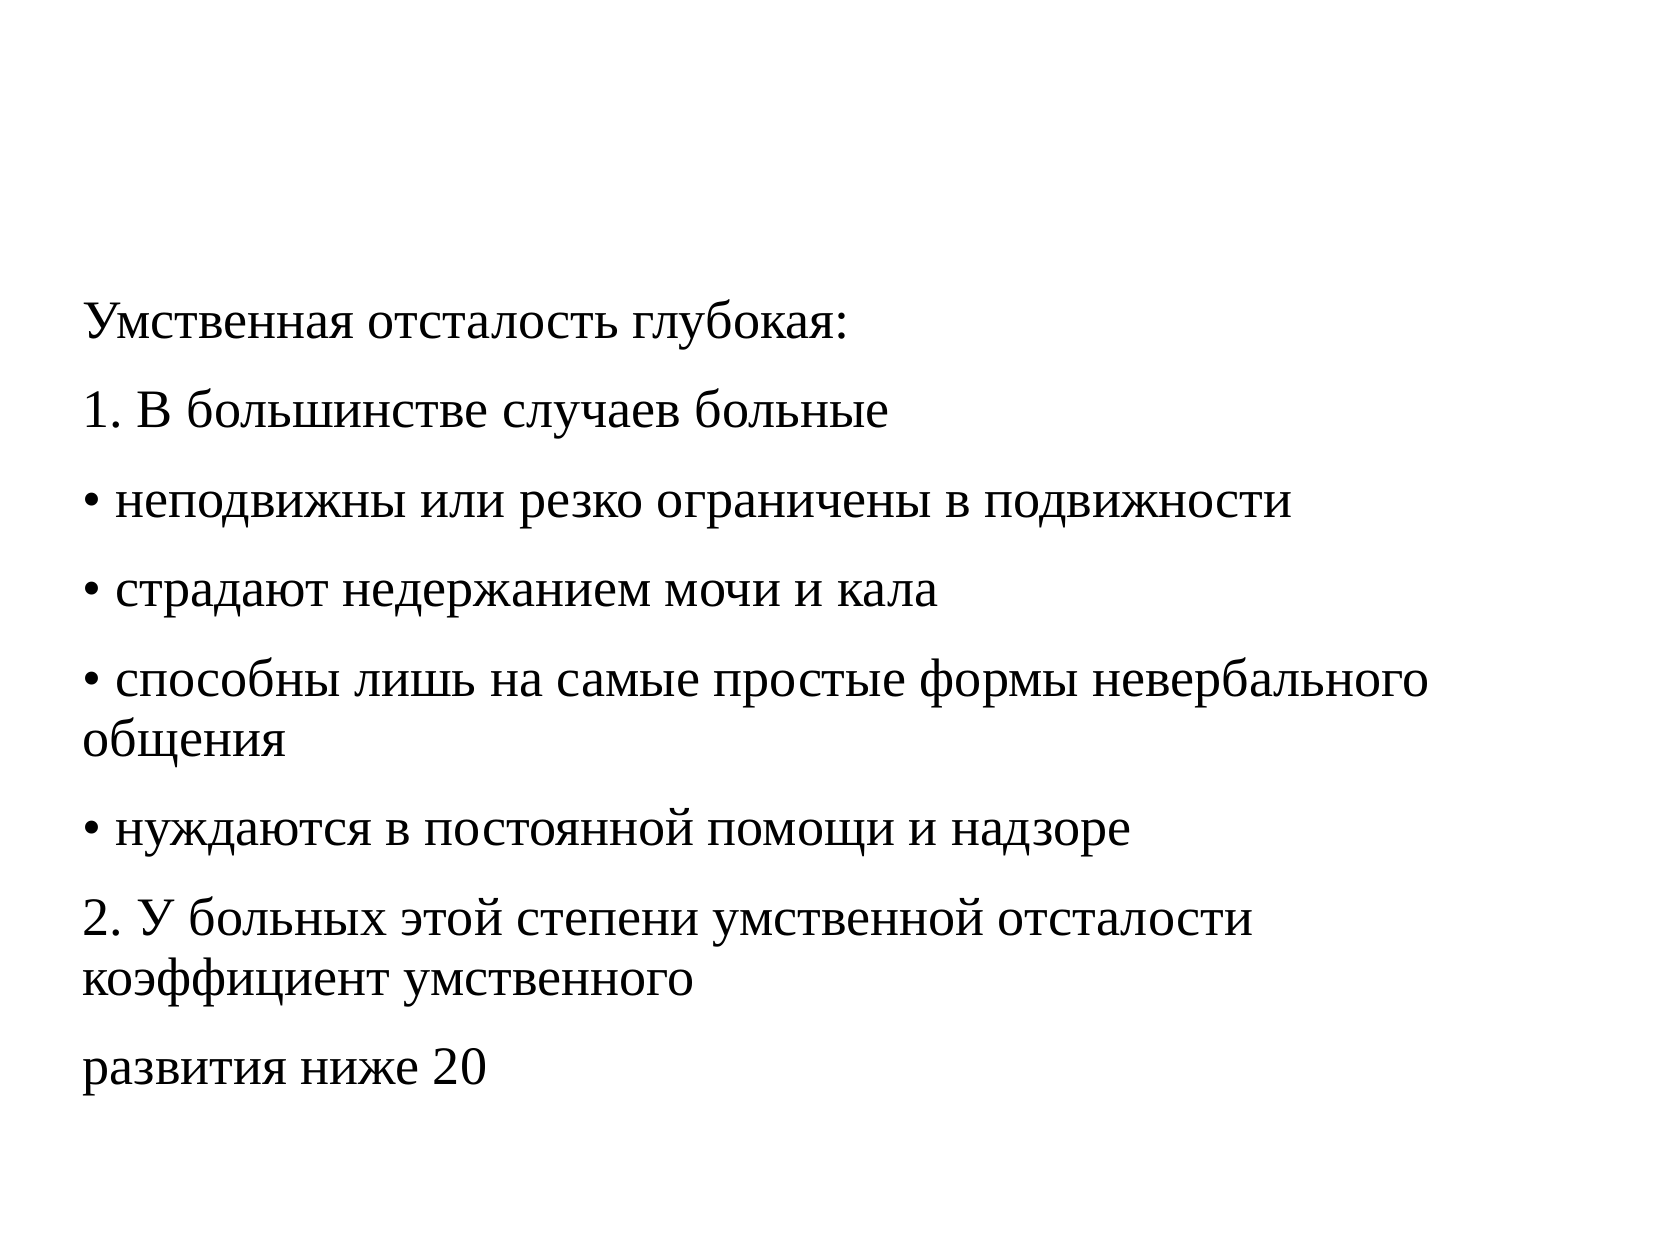

#
Умственная отсталость глубокая:
1. В большинстве случаев больные
• неподвижны или резко ограничены в подвижности
• страдают недержанием мочи и кала
• способны лишь на самые простые формы невербального общения
• нуждаются в постоянной помощи и надзоре
2. У больных этой степени умственной отсталости коэффициент умственного
развития ниже 20